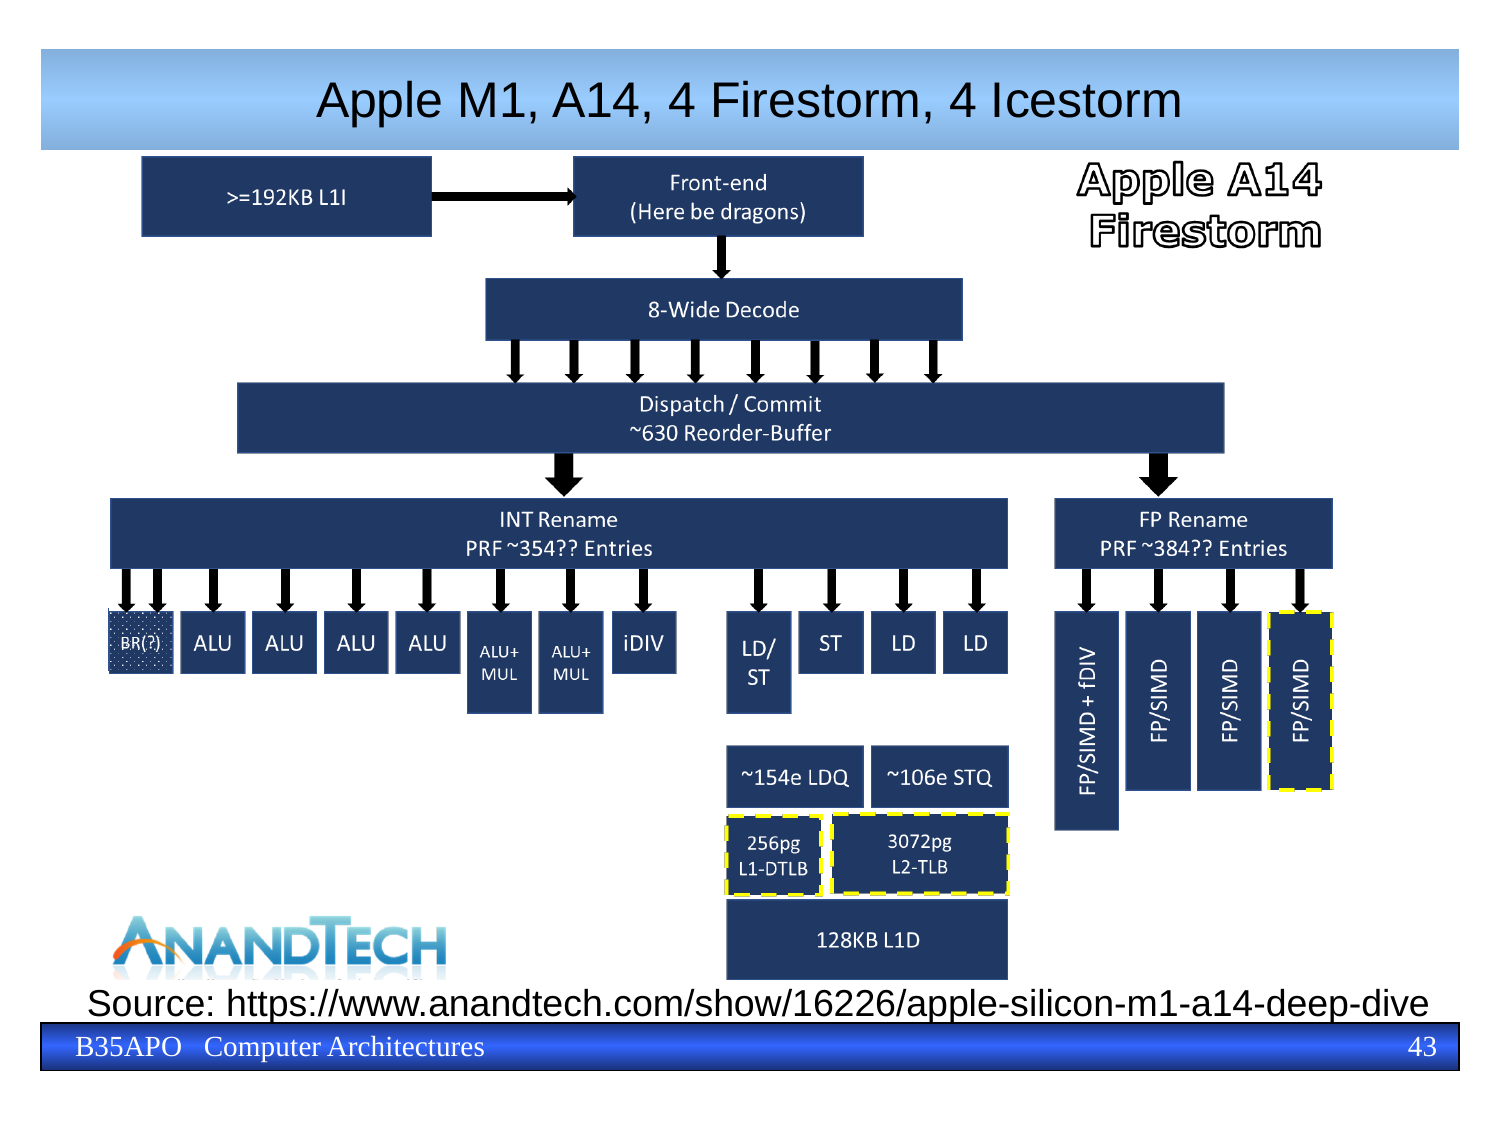

# Apple M1, A14, 4 Firestorm, 4 Icestorm
Source: https://www.anandtech.com/show/16226/apple-silicon-m1-a14-deep-dive
B35APO Computer Architectures
43